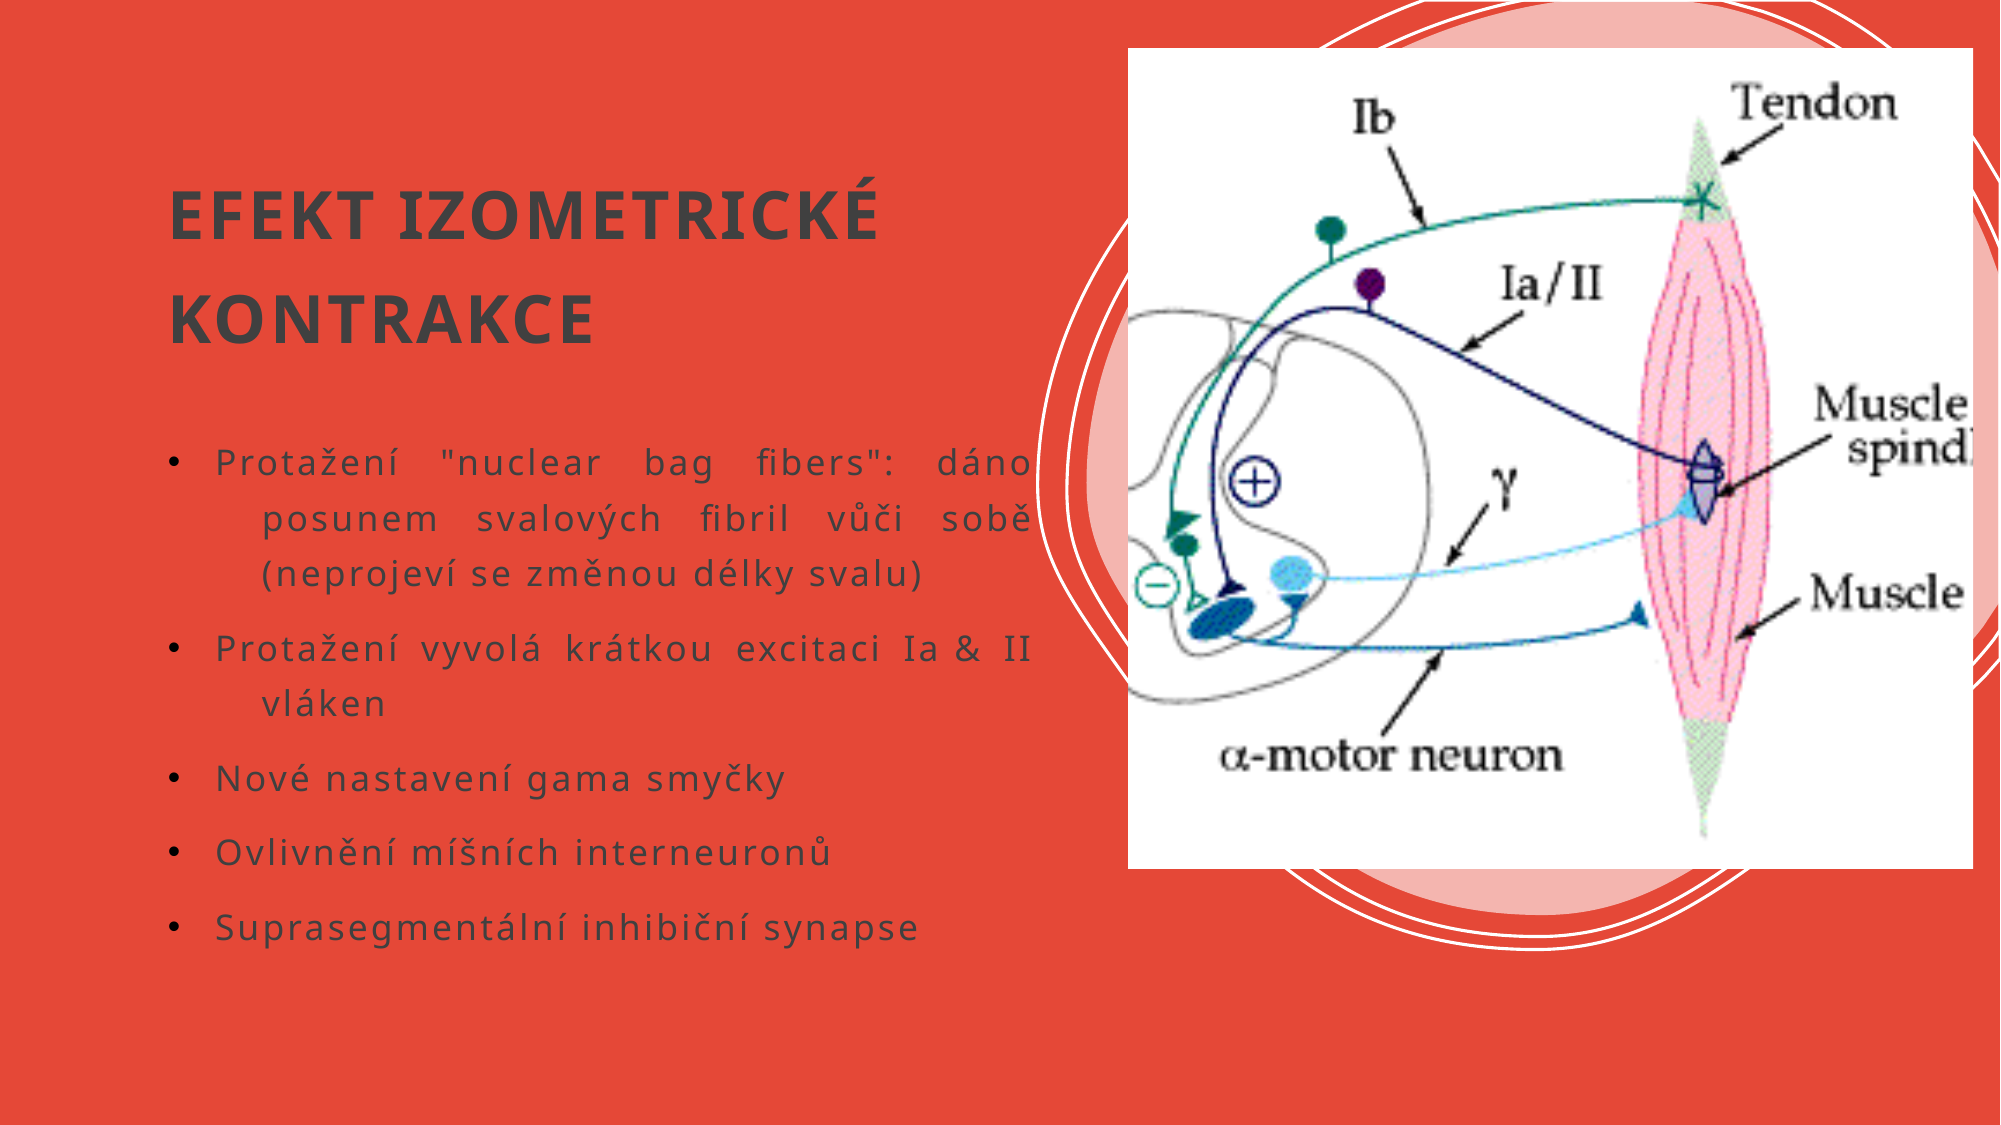

# EFEKT IZOMETRICKÉ KONTRAKCE
Protažení "nuclear bag fibers": dáno posunem svalových fibril vůči sobě (neprojeví se změnou délky svalu)
Protažení vyvolá krátkou excitaci Ia & II vláken
Nové nastavení gama smyčky
Ovlivnění míšních interneuronů
Suprasegmentální inhibiční synapse